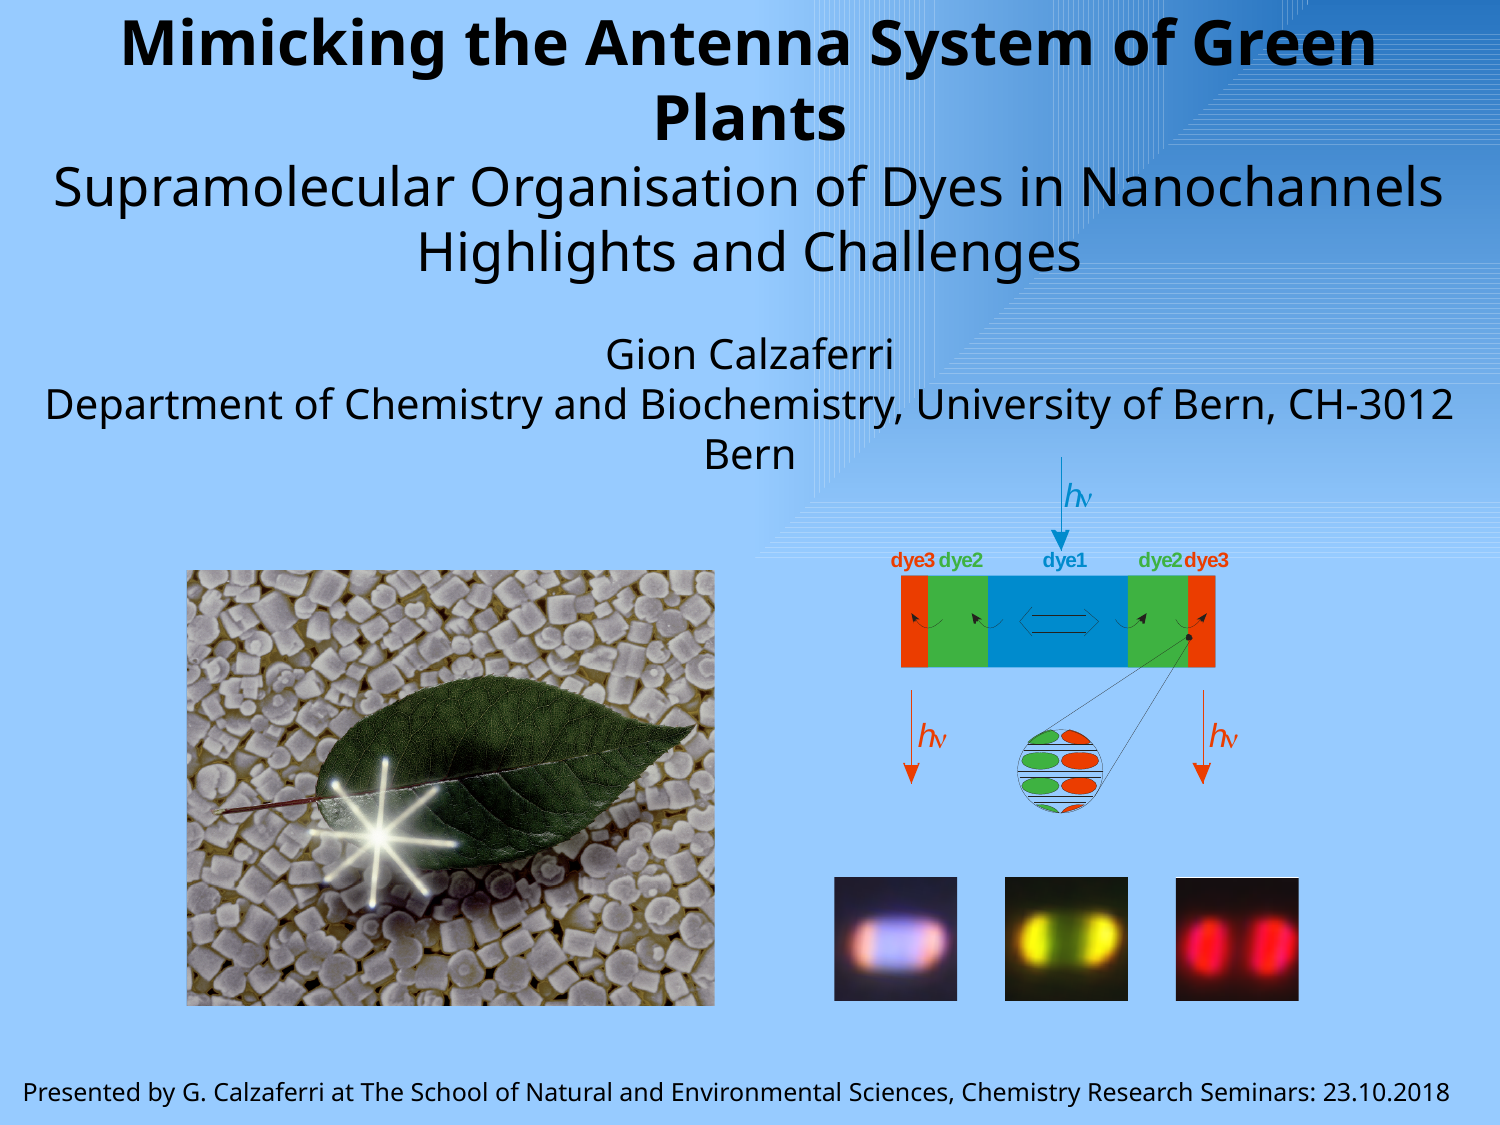

Mimicking the Antenna System of Green Plants
Supramolecular Organisation of Dyes in Nanochannels
Highlights and Challenges
Gion Calzaferri
Department of Chemistry and Biochemistry, University of Bern, CH-3012 Bern
Presented by G. Calzaferri at The School of Natural and Environmental Sciences, Chemistry Research Seminars: 23.10.2018